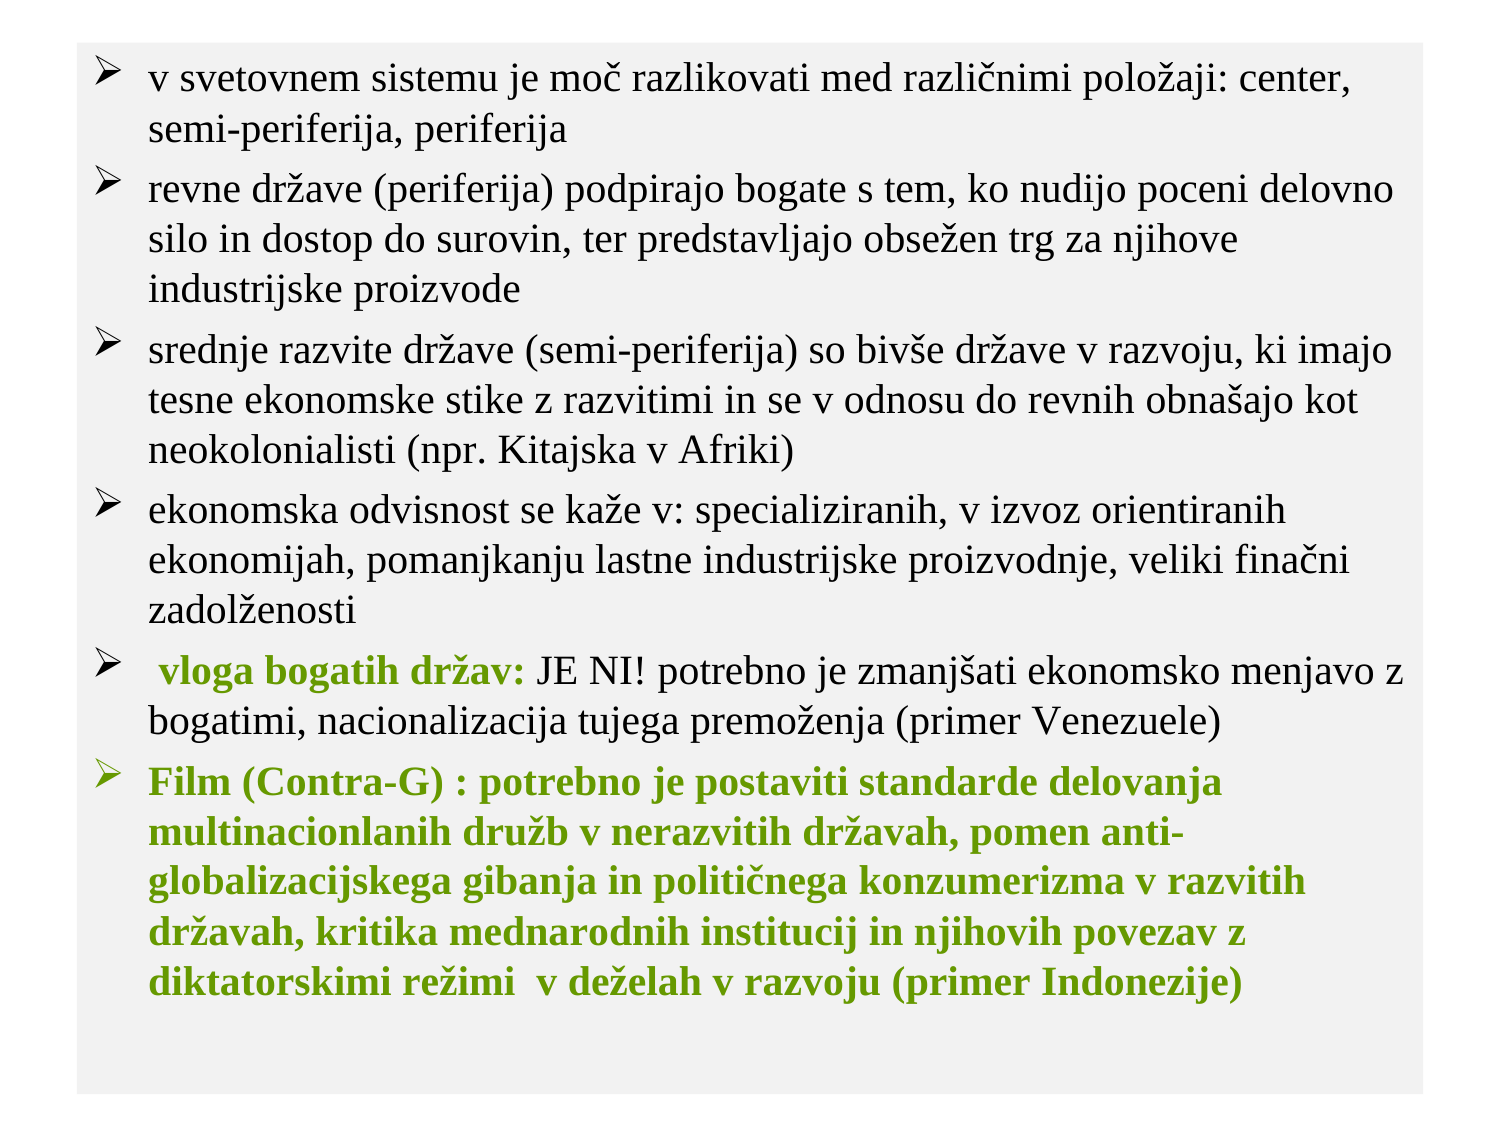

# v svetovnem sistemu je moč razlikovati med različnimi položaji: center, semi-periferija, periferija
revne države (periferija) podpirajo bogate s tem, ko nudijo poceni delovno silo in dostop do surovin, ter predstavljajo obsežen trg za njihove industrijske proizvode
srednje razvite države (semi-periferija) so bivše države v razvoju, ki imajo tesne ekonomske stike z razvitimi in se v odnosu do revnih obnašajo kot neokolonialisti (npr. Kitajska v Afriki)
ekonomska odvisnost se kaže v: specializiranih, v izvoz orientiranih ekonomijah, pomanjkanju lastne industrijske proizvodnje, veliki finačni zadolženosti
 vloga bogatih držav: JE NI! potrebno je zmanjšati ekonomsko menjavo z bogatimi, nacionalizacija tujega premoženja (primer Venezuele)
Film (Contra-G) : potrebno je postaviti standarde delovanja multinacionlanih družb v nerazvitih državah, pomen anti-globalizacijskega gibanja in političnega konzumerizma v razvitih državah, kritika mednarodnih institucij in njihovih povezav z diktatorskimi režimi v deželah v razvoju (primer Indonezije)